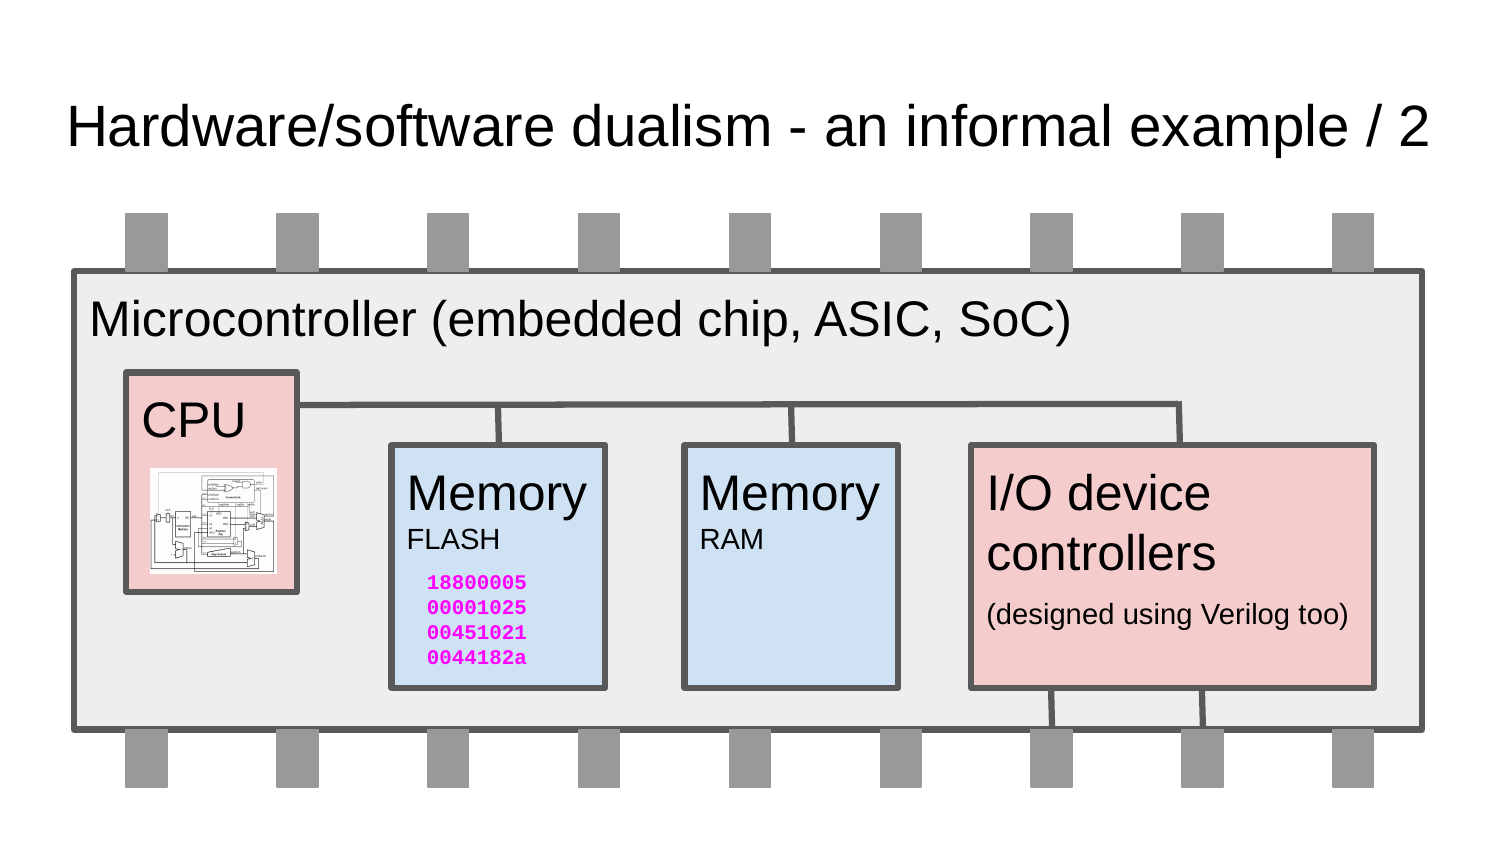

# Hardware/software dualism - an informal example / 2
Microcontroller (embedded chip, ASIC, SoC)
CPU
Memory
FLASH
Memory
RAM
I/O device controllers
(designed using Verilog too)
18800005
00001025
00451021
0044182a